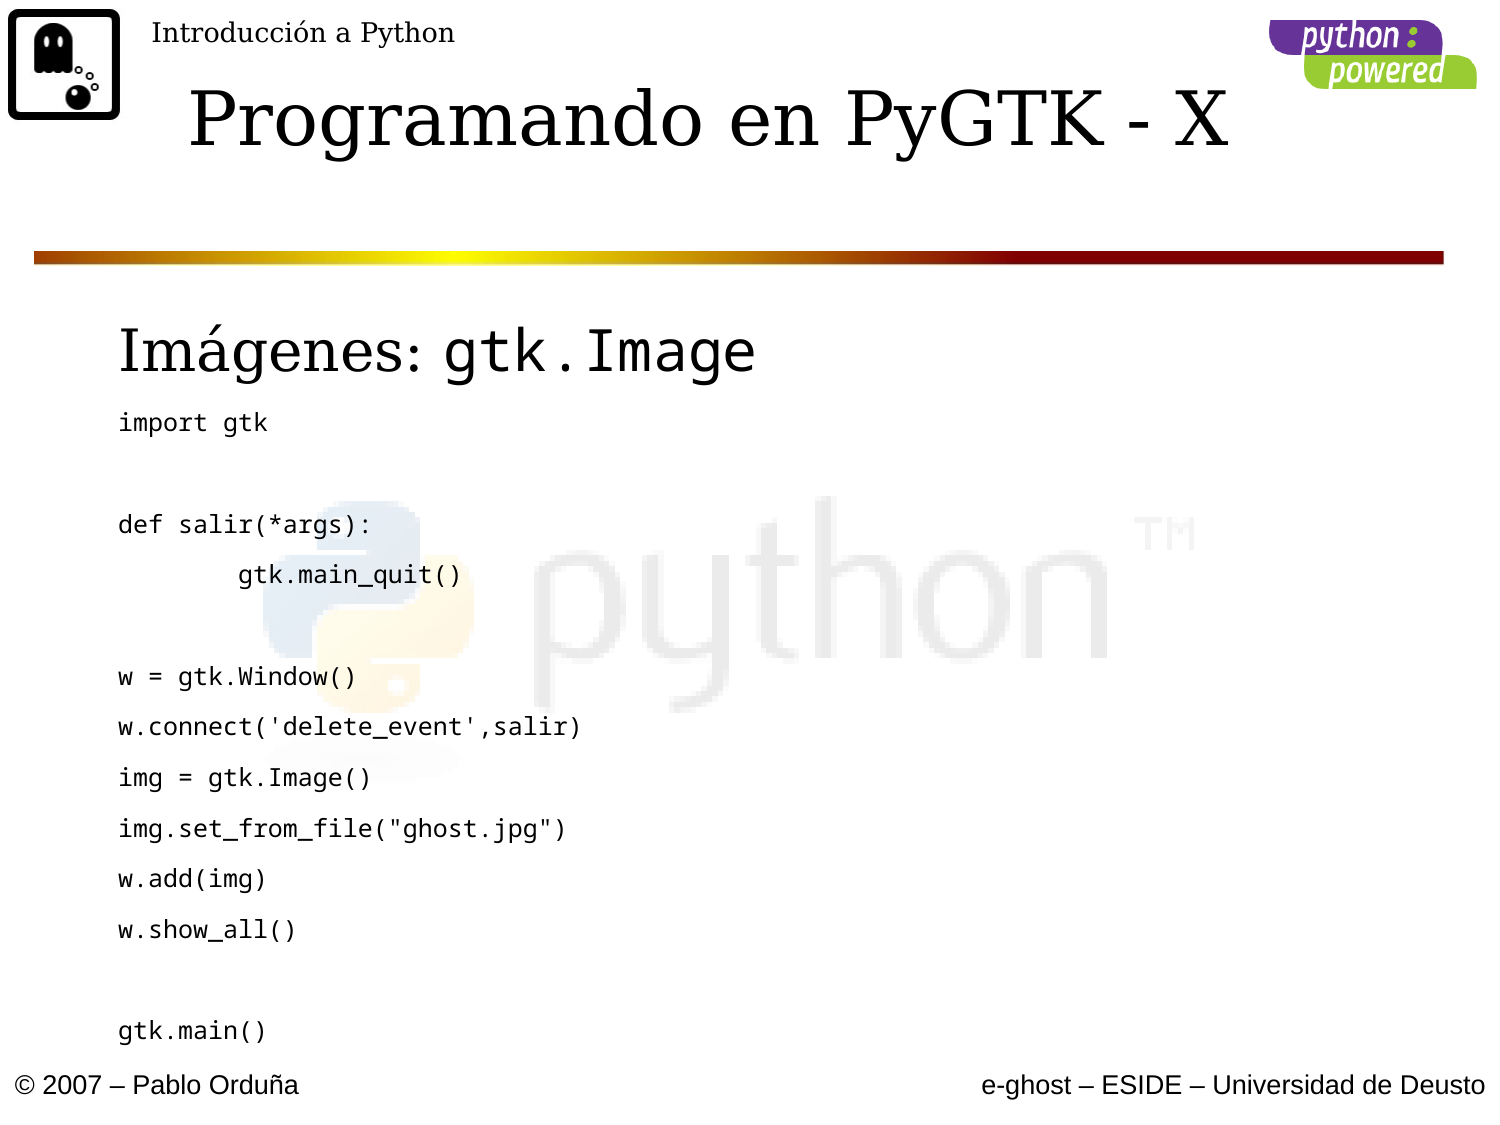

# Programando en PyGTK - X
Imágenes: gtk.Image
import gtk
def salir(*args):
 gtk.main_quit()
w = gtk.Window()
w.connect('delete_event',salir)
img = gtk.Image()
img.set_from_file("ghost.jpg")
w.add(img)
w.show_all()
gtk.main()